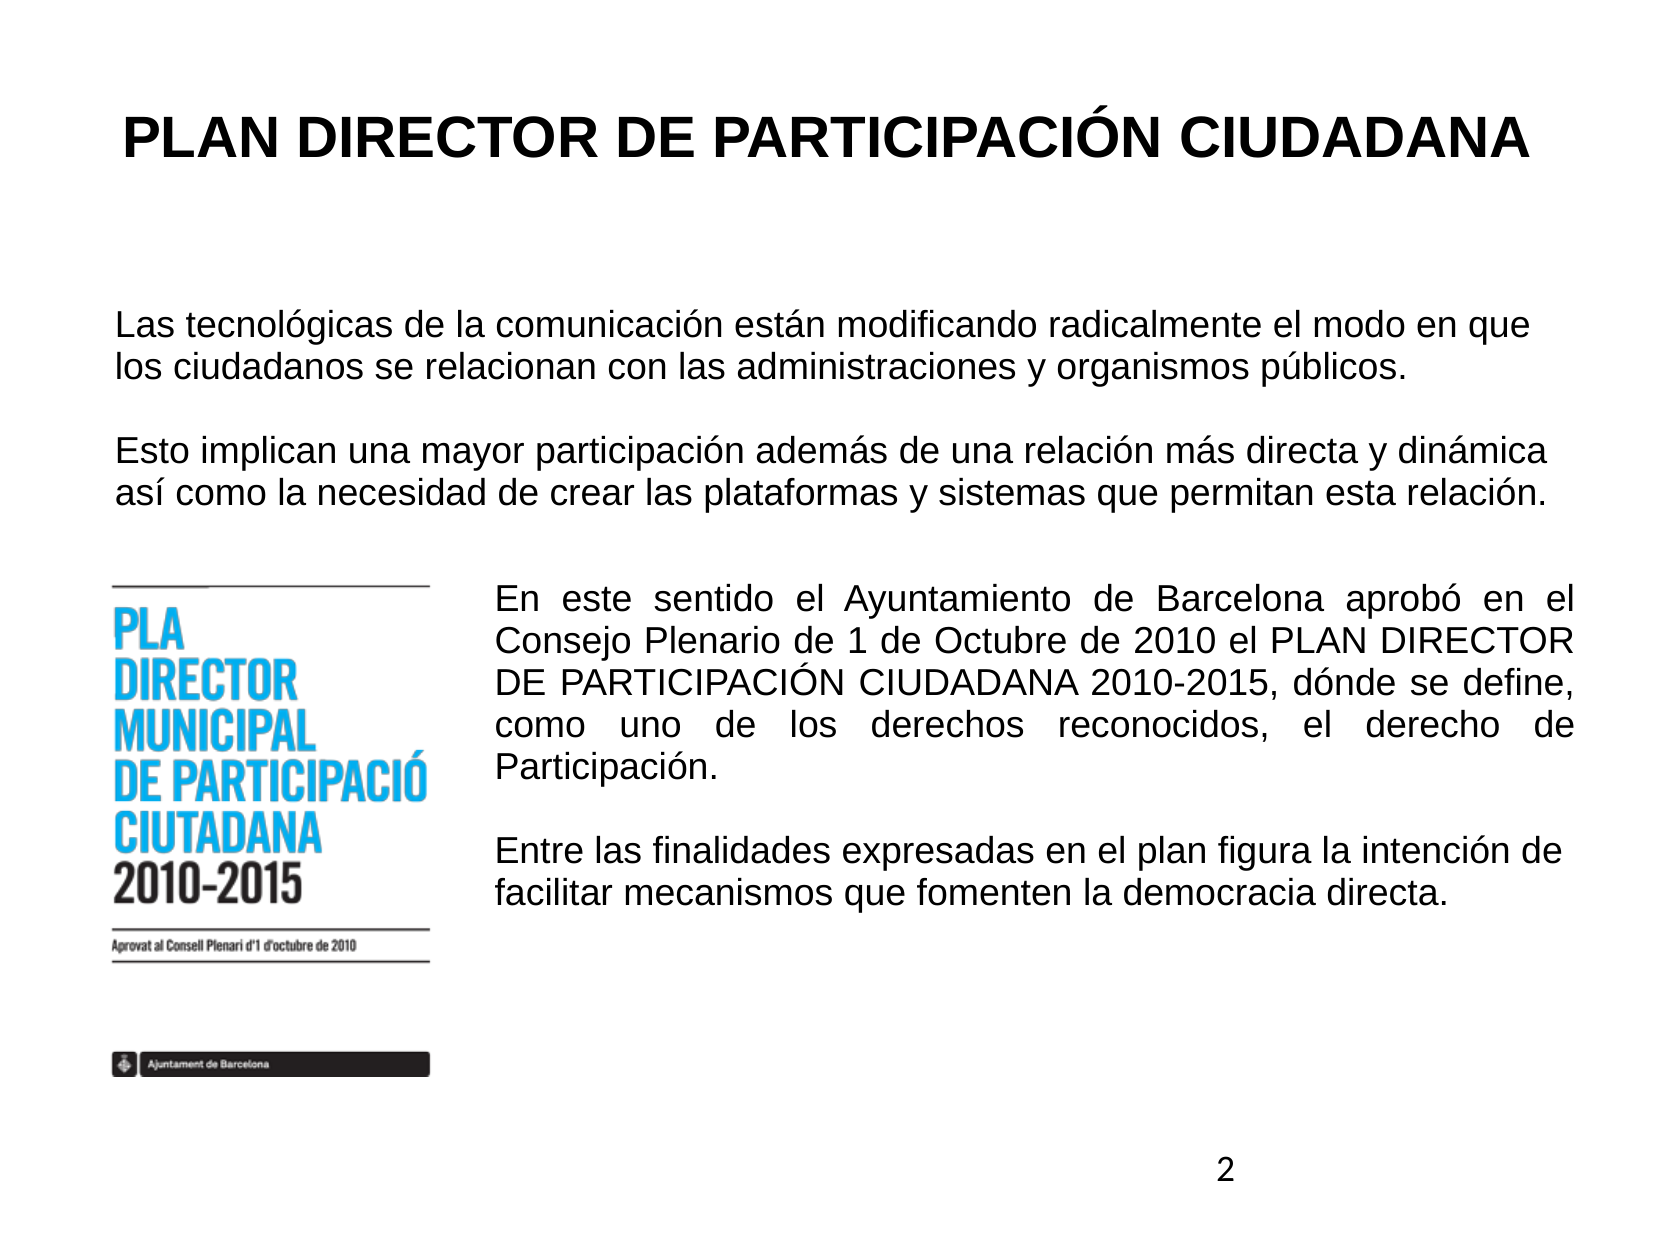

# PLAN DIRECTOR DE PARTICIPACIÓN CIUDADANA
Las tecnológicas de la comunicación están modificando radicalmente el modo en que los ciudadanos se relacionan con las administraciones y organismos públicos.
Esto implican una mayor participación además de una relación más directa y dinámica así como la necesidad de crear las plataformas y sistemas que permitan esta relación.
En este sentido el Ayuntamiento de Barcelona aprobó en el Consejo Plenario de 1 de Octubre de 2010 el PLAN DIRECTOR DE PARTICIPACIÓN CIUDADANA 2010-2015, dónde se define, como uno de los derechos reconocidos, el derecho de Participación.
Entre las finalidades expresadas en el plan figura la intención de facilitar mecanismos que fomenten la democracia directa.